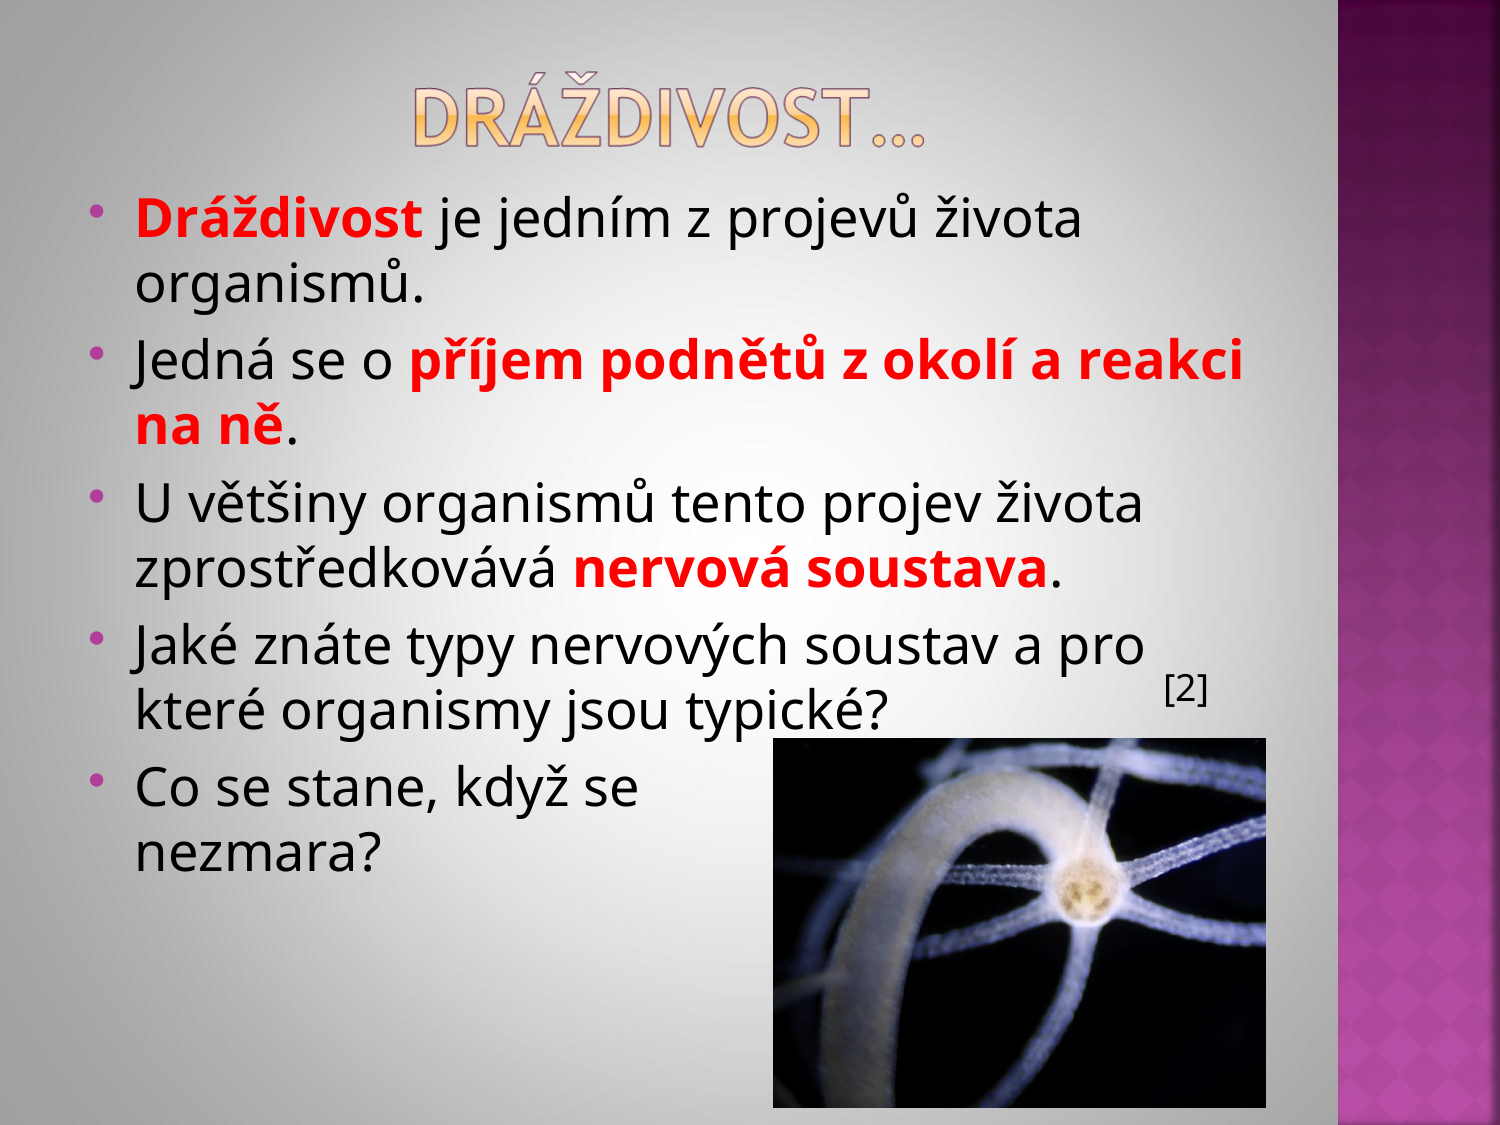

# Dráždivost je jedním z projevů života organismů.
Jedná se o příjem podnětů z okolí a reakci na ně.
U většiny organismů tento projev života zprostředkovává nervová soustava.
Jaké znáte typy nervových soustav a pro které organismy jsou typické?
Co se stane, když se dotknete nezmara?
[2]